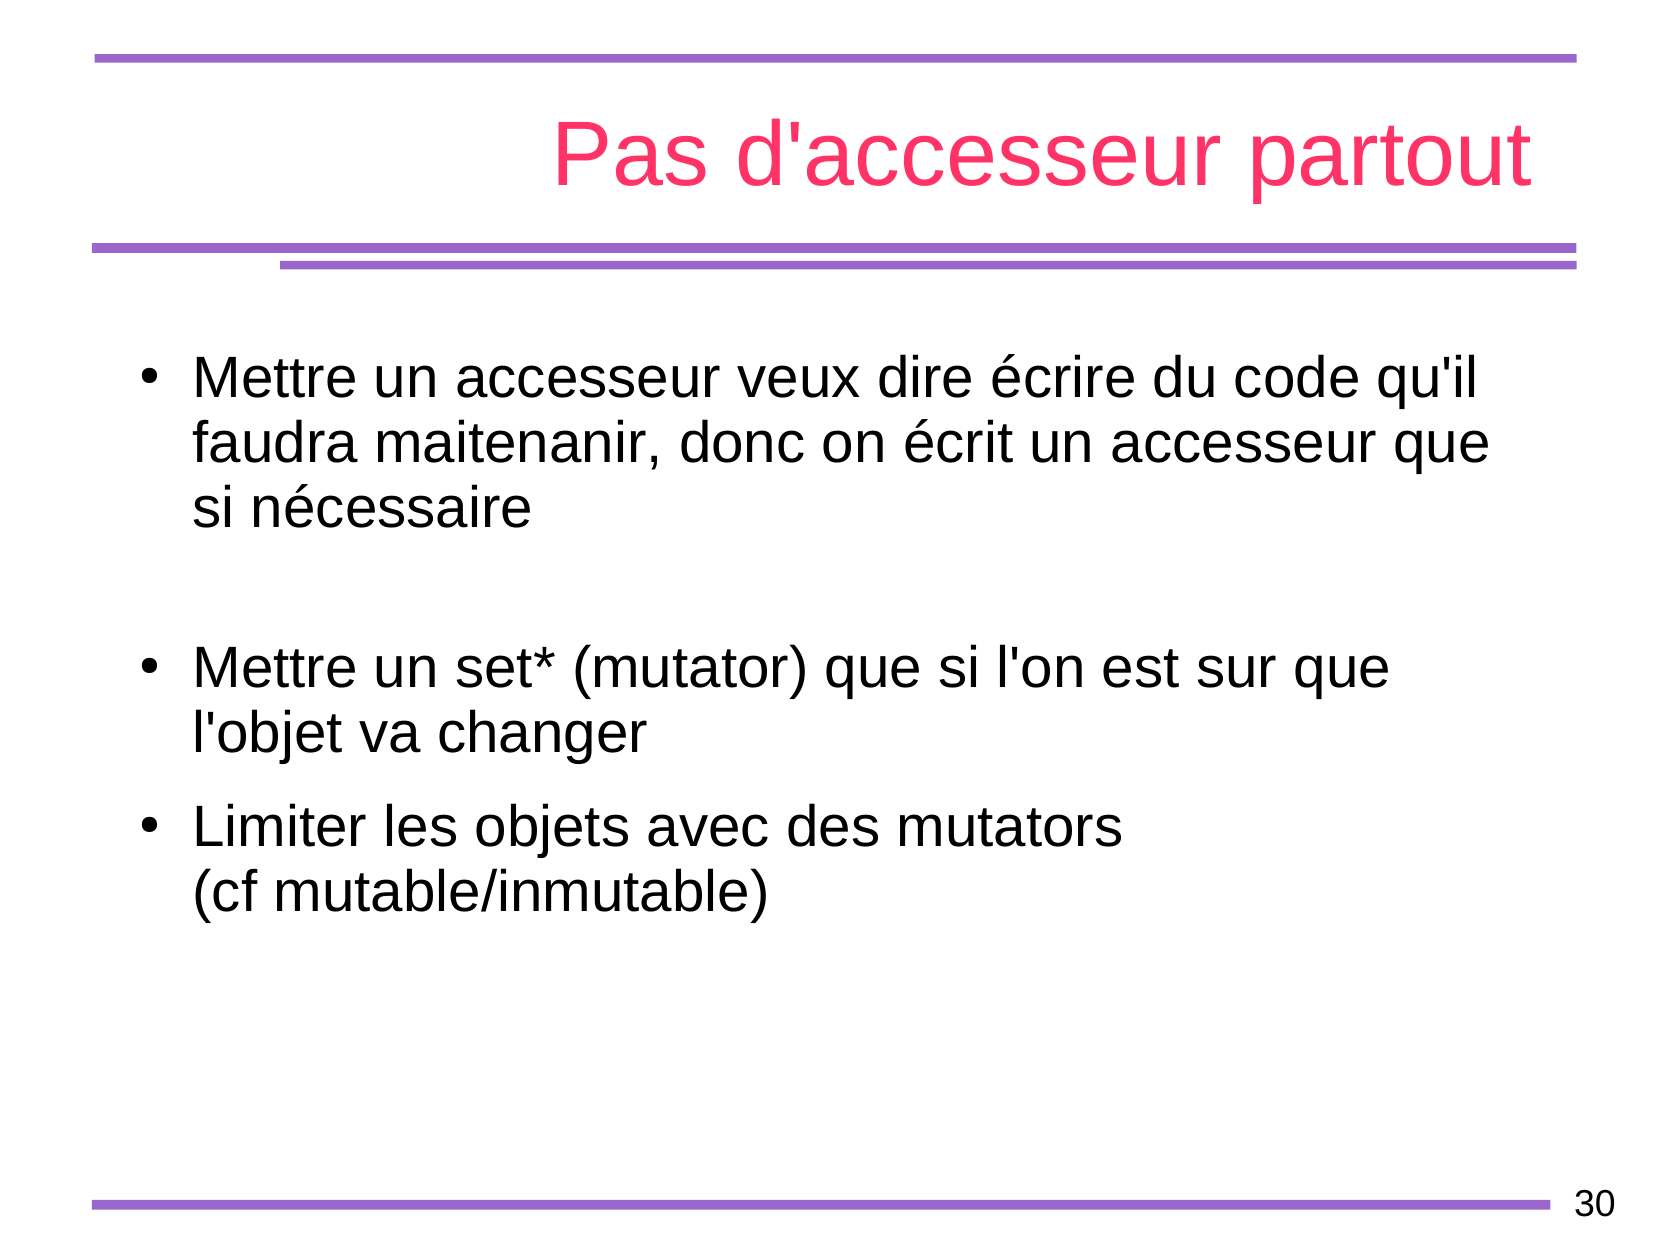

# Pas d'accesseur partout
Mettre un accesseur veux dire écrire du code qu'il faudra maitenanir, donc on écrit un accesseur que si nécessaire
Mettre un set* (mutator) que si l'on est sur que l'objet va changer
Limiter les objets avec des mutators
(cf mutable/inmutable)